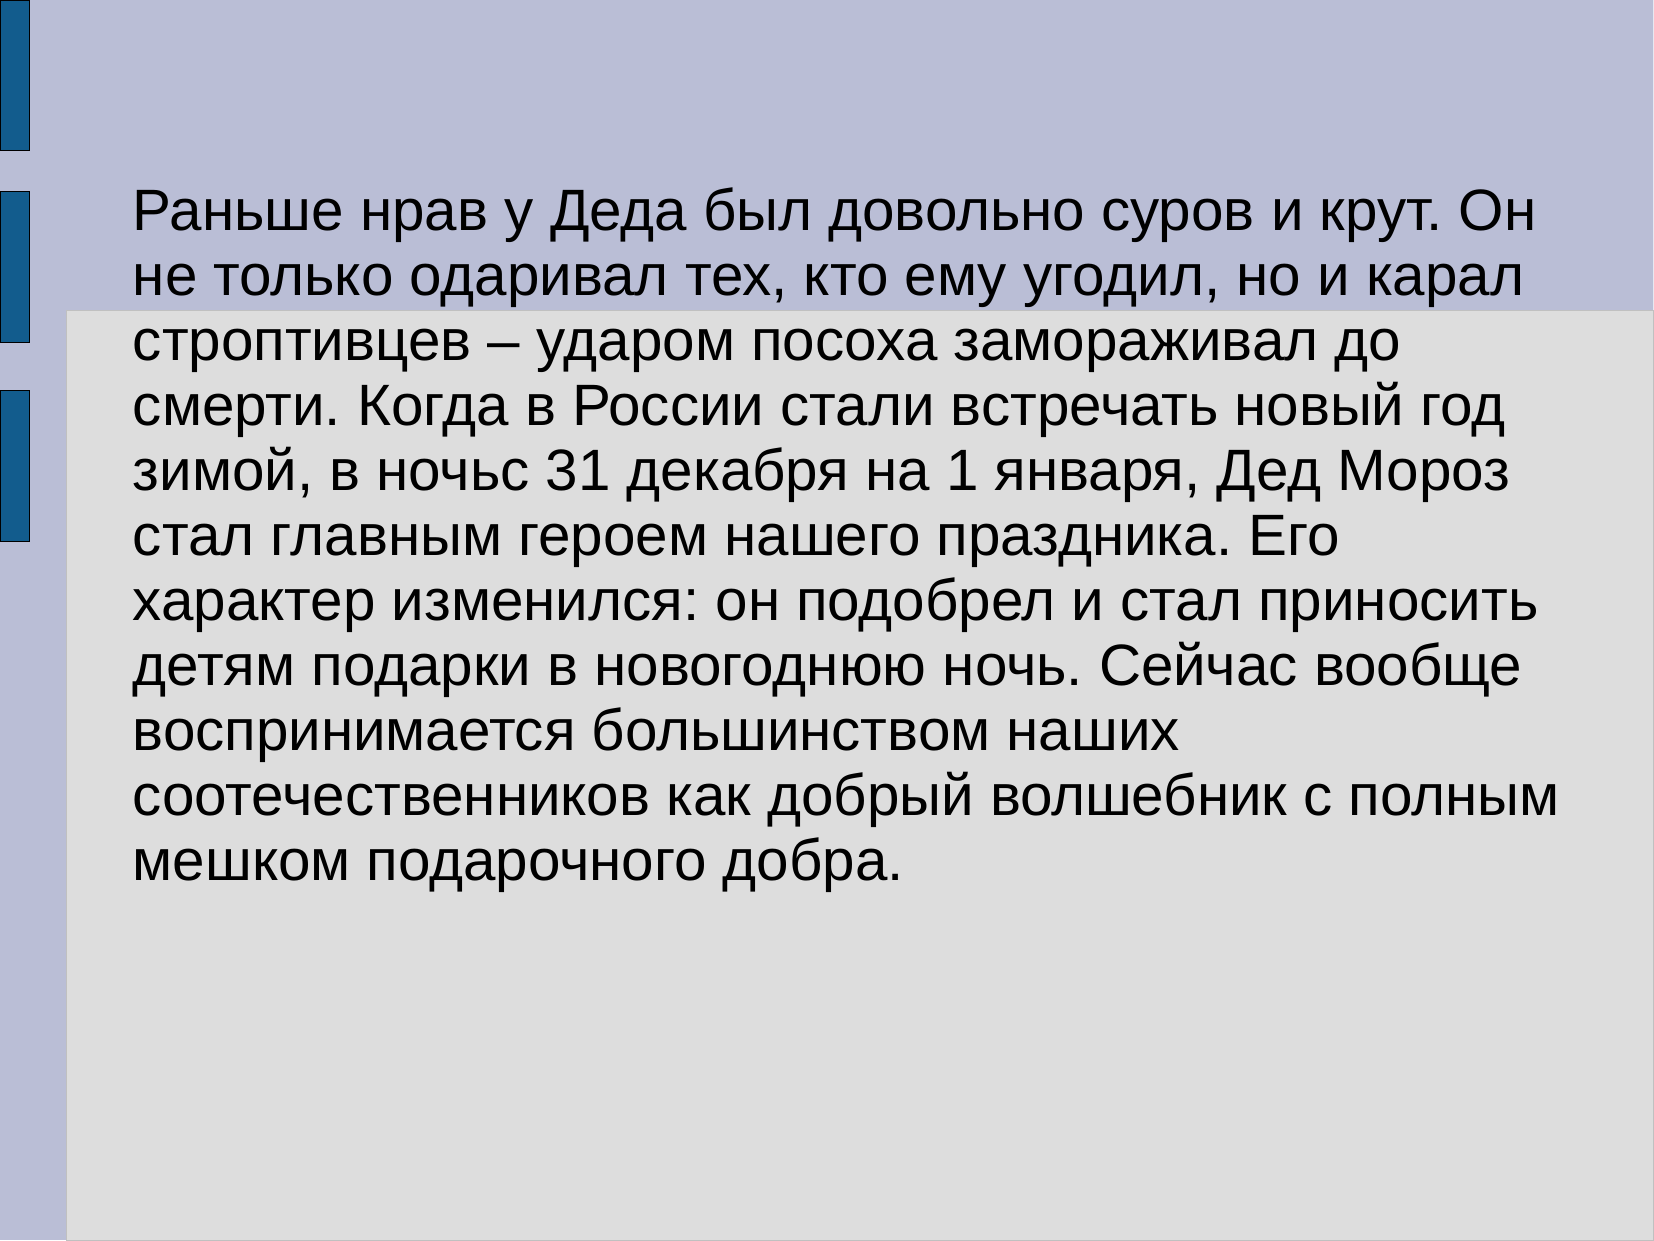

Раньше нрав у Деда был довольно суров и крут. Он не только одаривал тех, кто ему угодил, но и карал строптивцев – ударом посоха замораживал до смерти. Когда в России стали встречать новый год зимой, в ночьс 31 декабря на 1 января, Дед Мороз стал главным героем нашего праздника. Его характер изменился: он подобрел и стал приносить детям подарки в новогоднюю ночь. Сейчас вообще воспринимается большинством наших соотечественников как добрый волшебник с полным мешком подарочного добра.